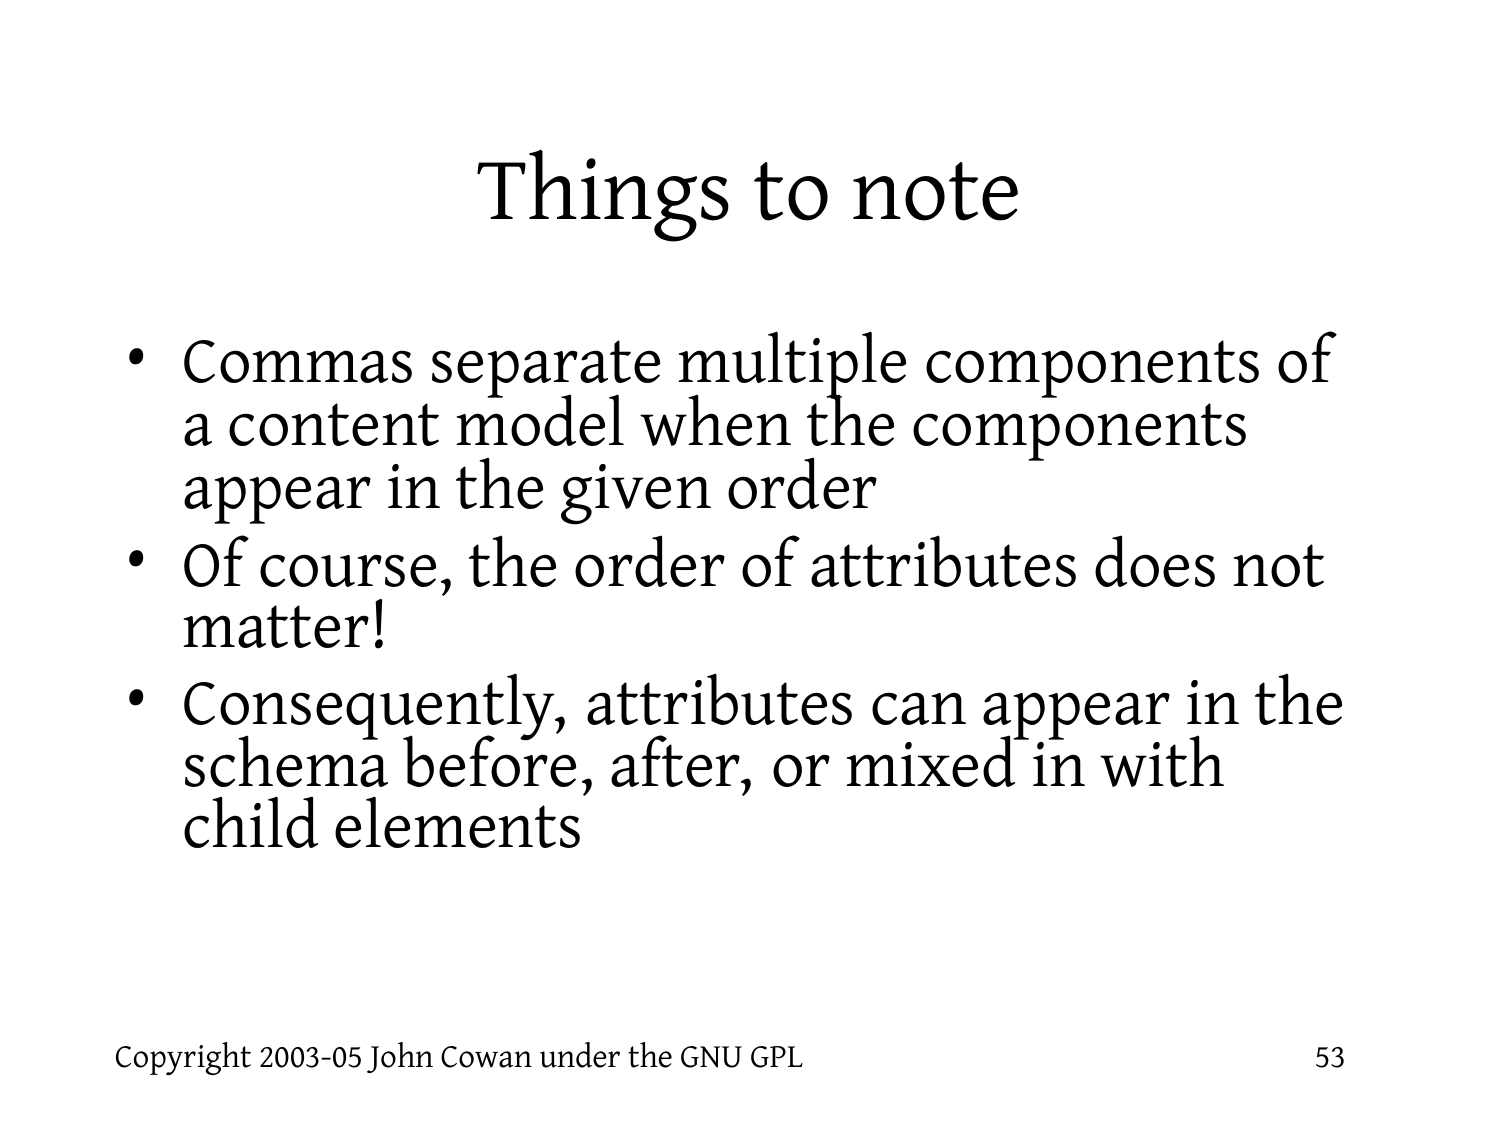

# Things to note
Commas separate multiple components of a content model when the components appear in the given order
Of course, the order of attributes does not matter!
Consequently, attributes can appear in the schema before, after, or mixed in with child elements